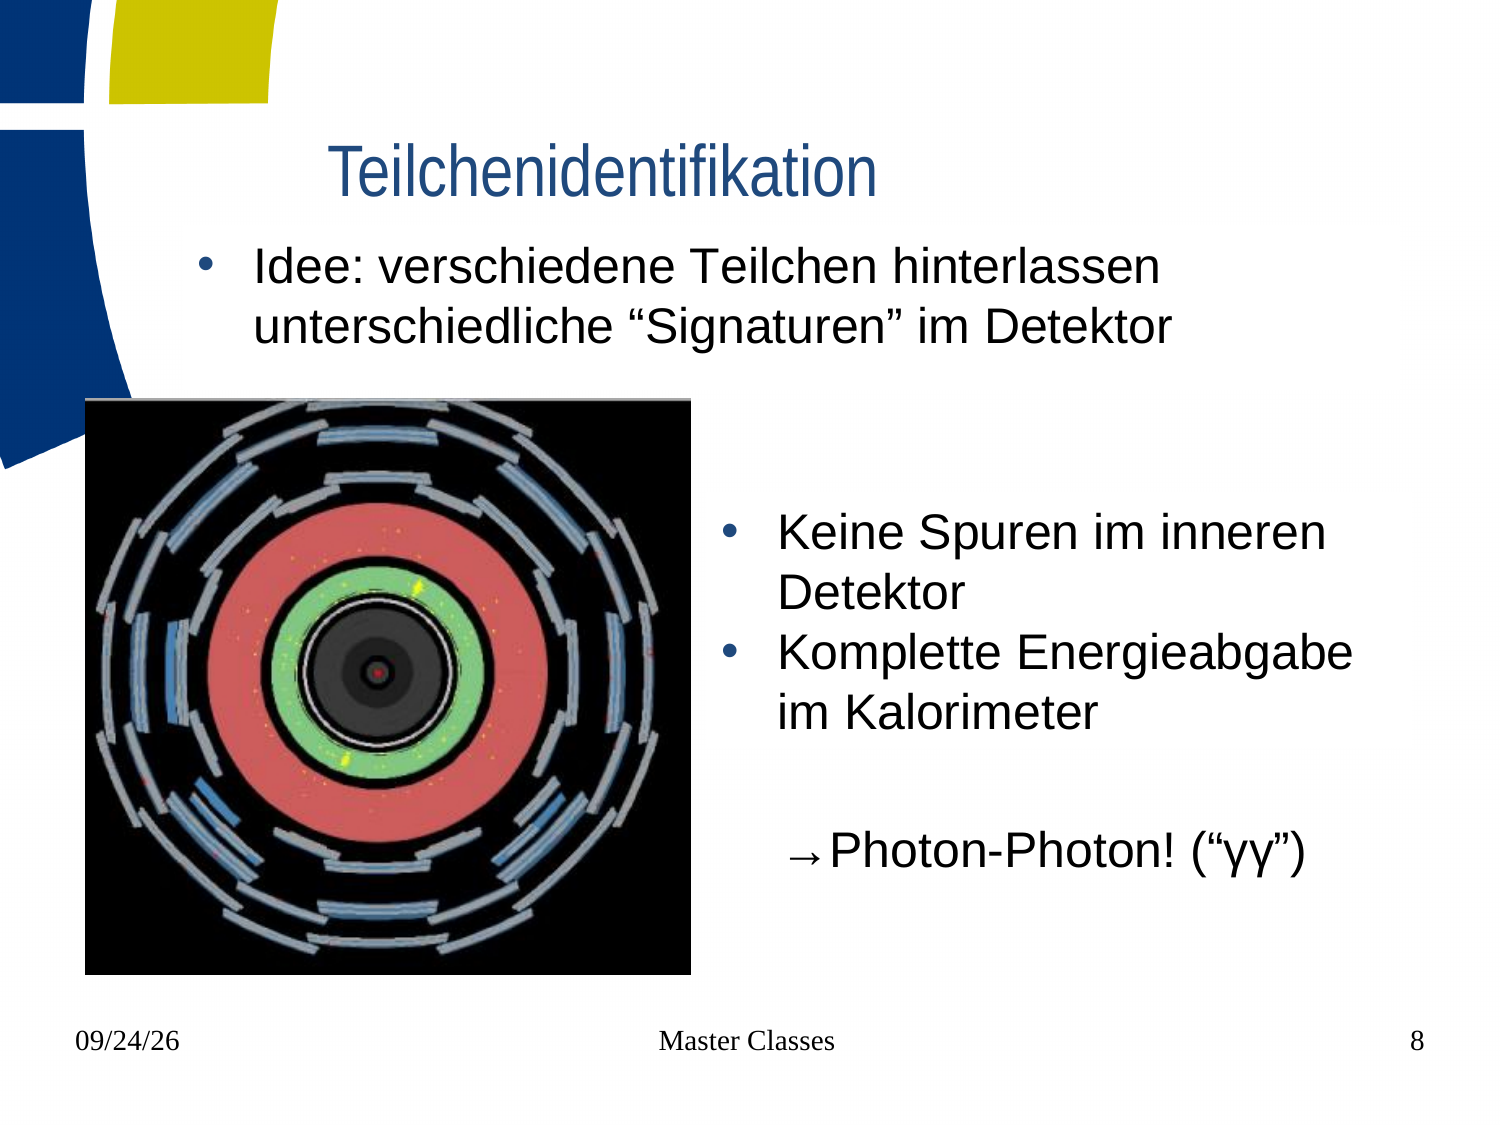

# Teilchenidentifikation
Idee: verschiedene Teilchen hinterlassen unterschiedliche “Signaturen” im Detektor
Idee: verschiedene Teilchen hinterlassen unterschiedliche “Signaturen” im Detektor
Keine Spuren im inneren Detektor
Komplette Energieabgabe im Kalorimeter
→Photon-Photon! (“γγ”)
International Masterclasses 2013
8